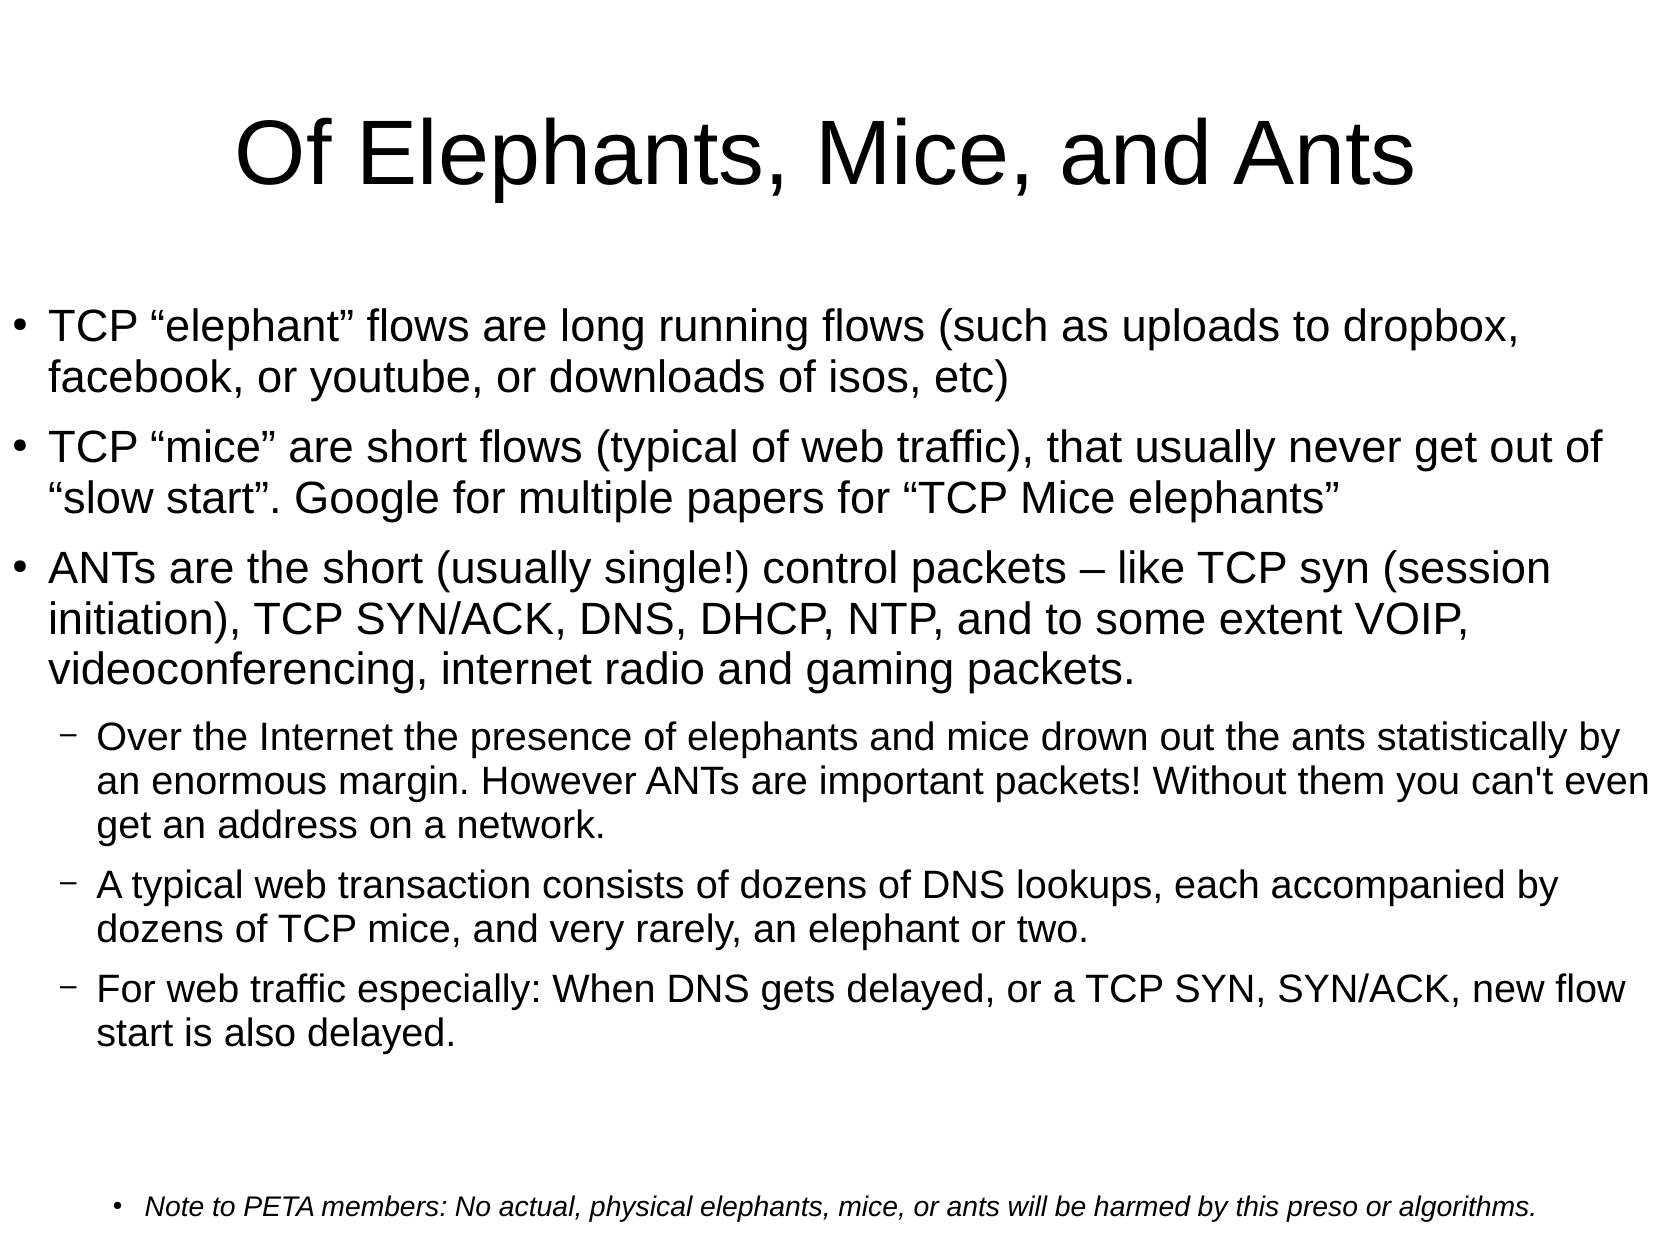

# Of Elephants, Mice, and Ants
TCP “elephant” flows are long running flows (such as uploads to dropbox, facebook, or youtube, or downloads of isos, etc)
TCP “mice” are short flows (typical of web traffic), that usually never get out of “slow start”. Google for multiple papers for “TCP Mice elephants”
ANTs are the short (usually single!) control packets – like TCP syn (session initiation), TCP SYN/ACK, DNS, DHCP, NTP, and to some extent VOIP, videoconferencing, internet radio and gaming packets.
Over the Internet the presence of elephants and mice drown out the ants statistically by an enormous margin. However ANTs are important packets! Without them you can't even get an address on a network.
A typical web transaction consists of dozens of DNS lookups, each accompanied by dozens of TCP mice, and very rarely, an elephant or two.
For web traffic especially: When DNS gets delayed, or a TCP SYN, SYN/ACK, new flow start is also delayed.
Note to PETA members: No actual, physical elephants, mice, or ants will be harmed by this preso or algorithms.